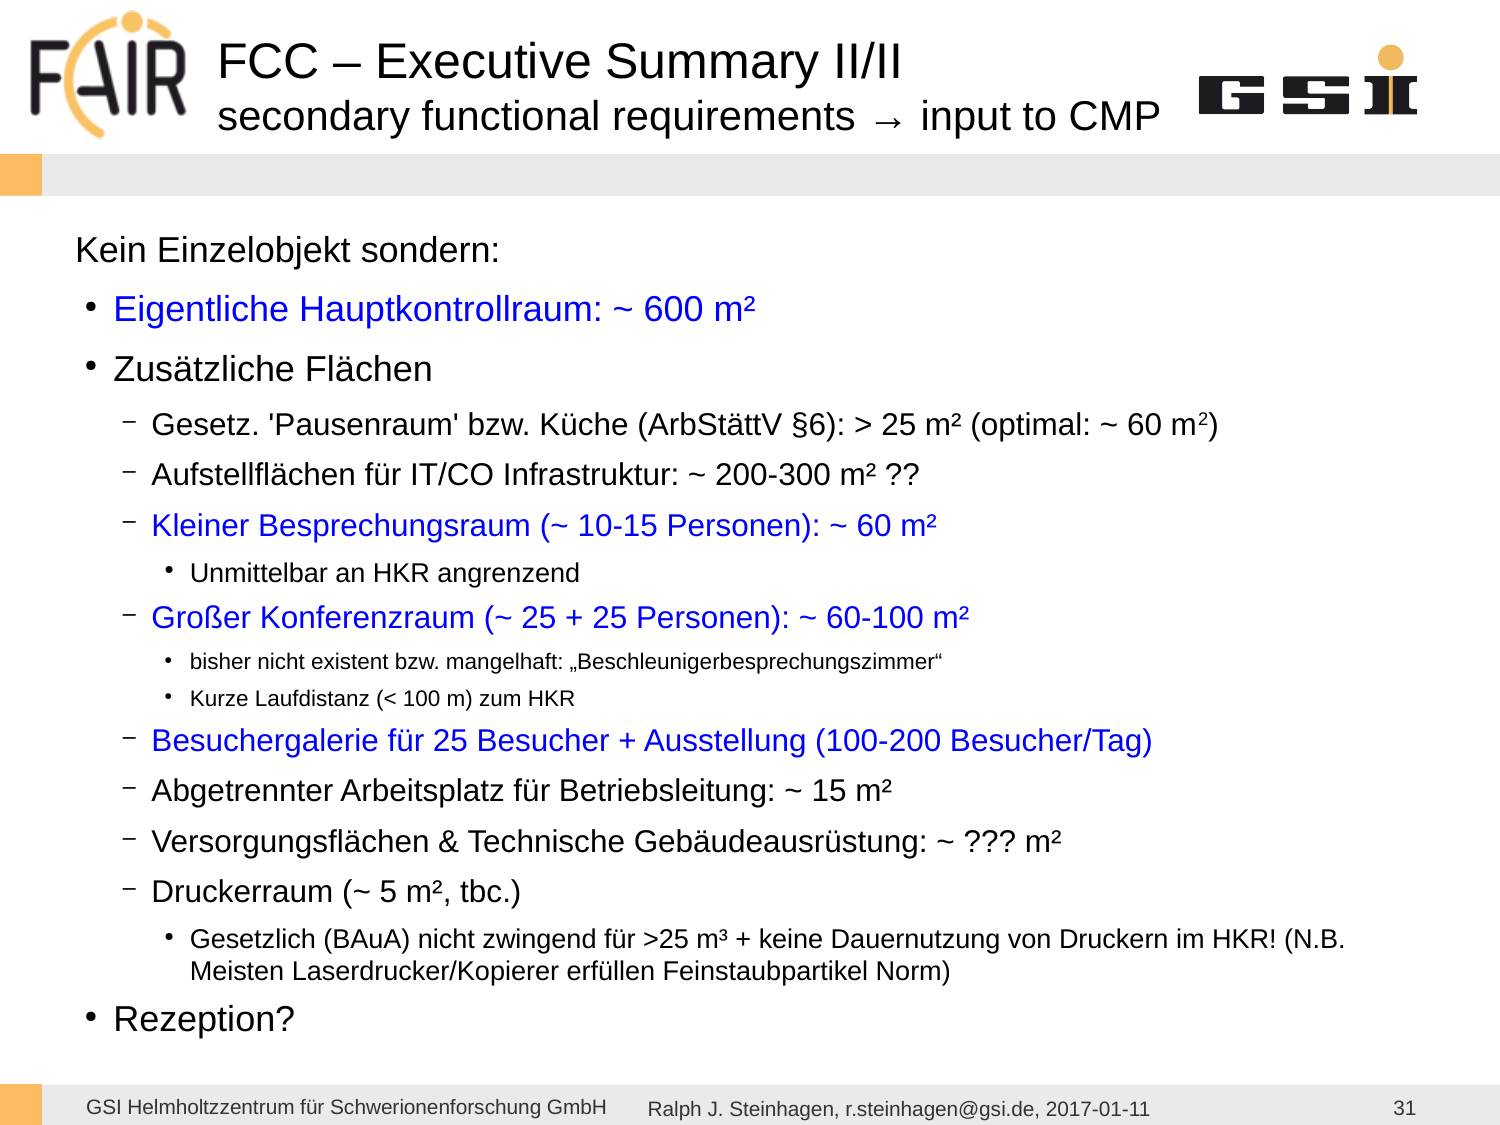

# FCC – Executive Summary II/II secondary functional requirements → input to CMP
Kein Einzelobjekt sondern:
Eigentliche Hauptkontrollraum: ~ 600 m²
Zusätzliche Flächen
Gesetz. 'Pausenraum' bzw. Küche (ArbStättV §6): > 25 m² (optimal: ~ 60 m2)
Aufstellflächen für IT/CO Infrastruktur: ~ 200-300 m² ??
Kleiner Besprechungsraum (~ 10-15 Personen): ~ 60 m²
Unmittelbar an HKR angrenzend
Großer Konferenzraum (~ 25 + 25 Personen): ~ 60-100 m²
bisher nicht existent bzw. mangelhaft: „Beschleunigerbesprechungszimmer“
Kurze Laufdistanz (< 100 m) zum HKR
Besuchergalerie für 25 Besucher + Ausstellung (100-200 Besucher/Tag)
Abgetrennter Arbeitsplatz für Betriebsleitung: ~ 15 m²
Versorgungsflächen & Technische Gebäudeausrüstung: ~ ??? m²
Druckerraum (~ 5 m², tbc.)
Gesetzlich (BAuA) nicht zwingend für >25 m³ + keine Dauernutzung von Druckern im HKR! (N.B. Meisten Laserdrucker/Kopierer erfüllen Feinstaubpartikel Norm)
Rezeption?